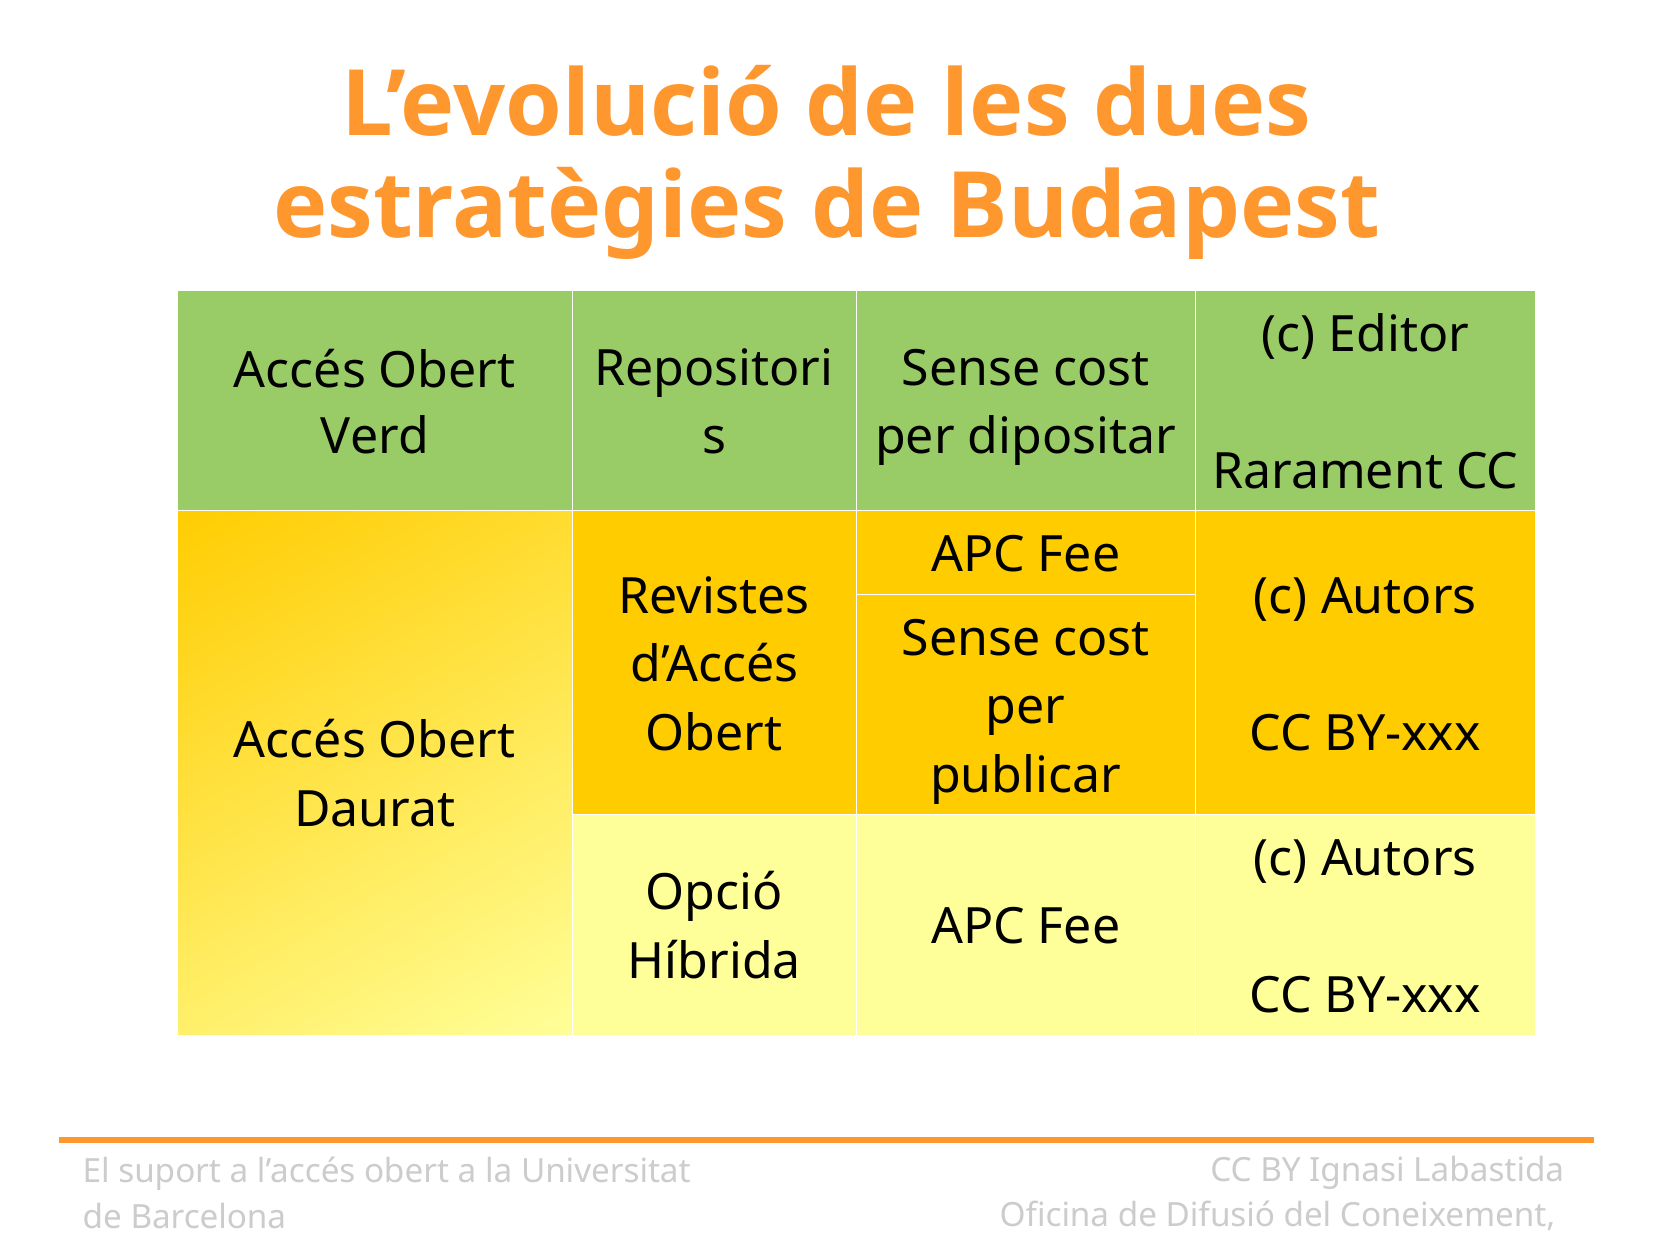

# L’evolució de les dues estratègies de Budapest
| Accés Obert Verd | Repositoris | Sense cost per dipositar | (c) Editor Rarament CC |
| --- | --- | --- | --- |
| Accés Obert Daurat | Revistes d’Accés Obert | APC Fee | (c) Autors CC BY-xxx |
| | | Sense cost per publicar | |
| | Opció Híbrida | APC Fee | (c) Autors CC BY-xxx |